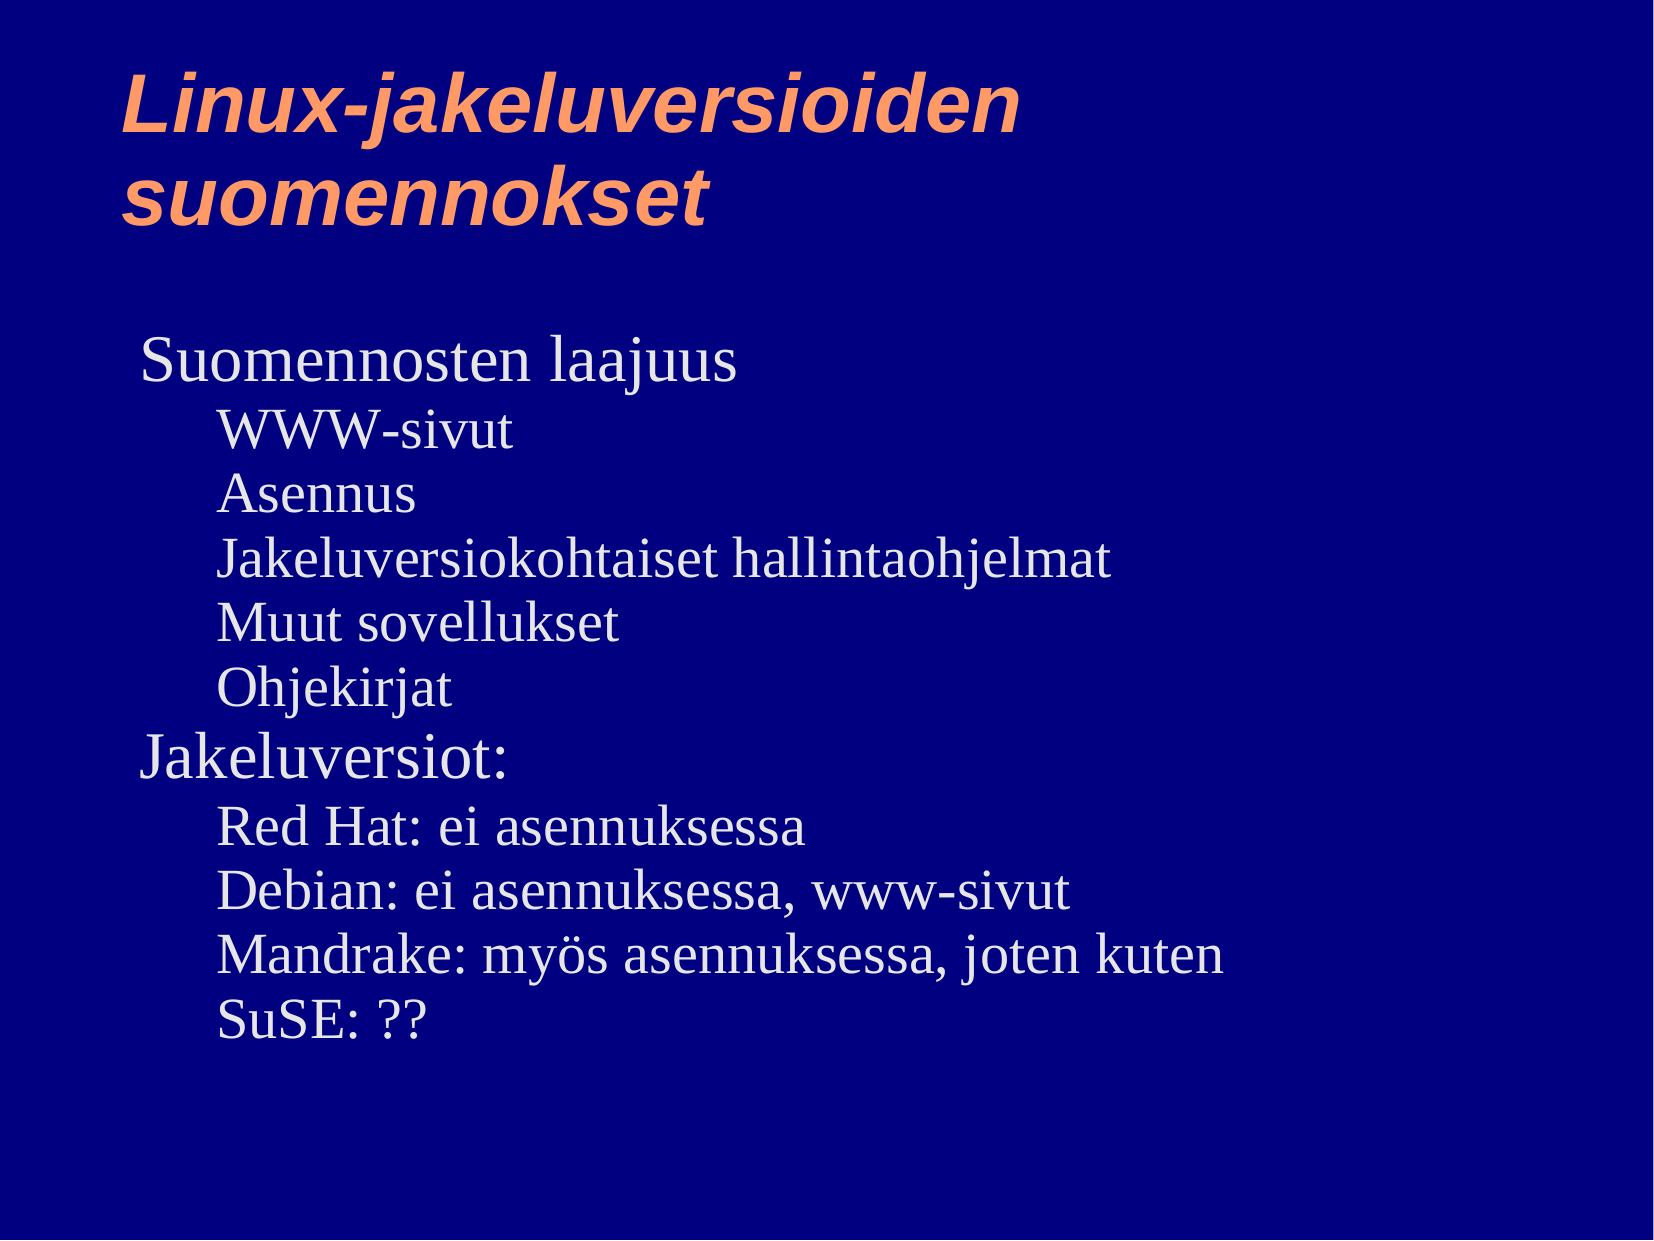

# Linux-jakeluversioiden suomennokset
Suomennosten laajuus
WWW-sivut
Asennus
Jakeluversiokohtaiset hallintaohjelmat
Muut sovellukset
Ohjekirjat
Jakeluversiot:
Red Hat: ei asennuksessa
Debian: ei asennuksessa, www-sivut
Mandrake: myös asennuksessa, joten kuten
SuSE: ??